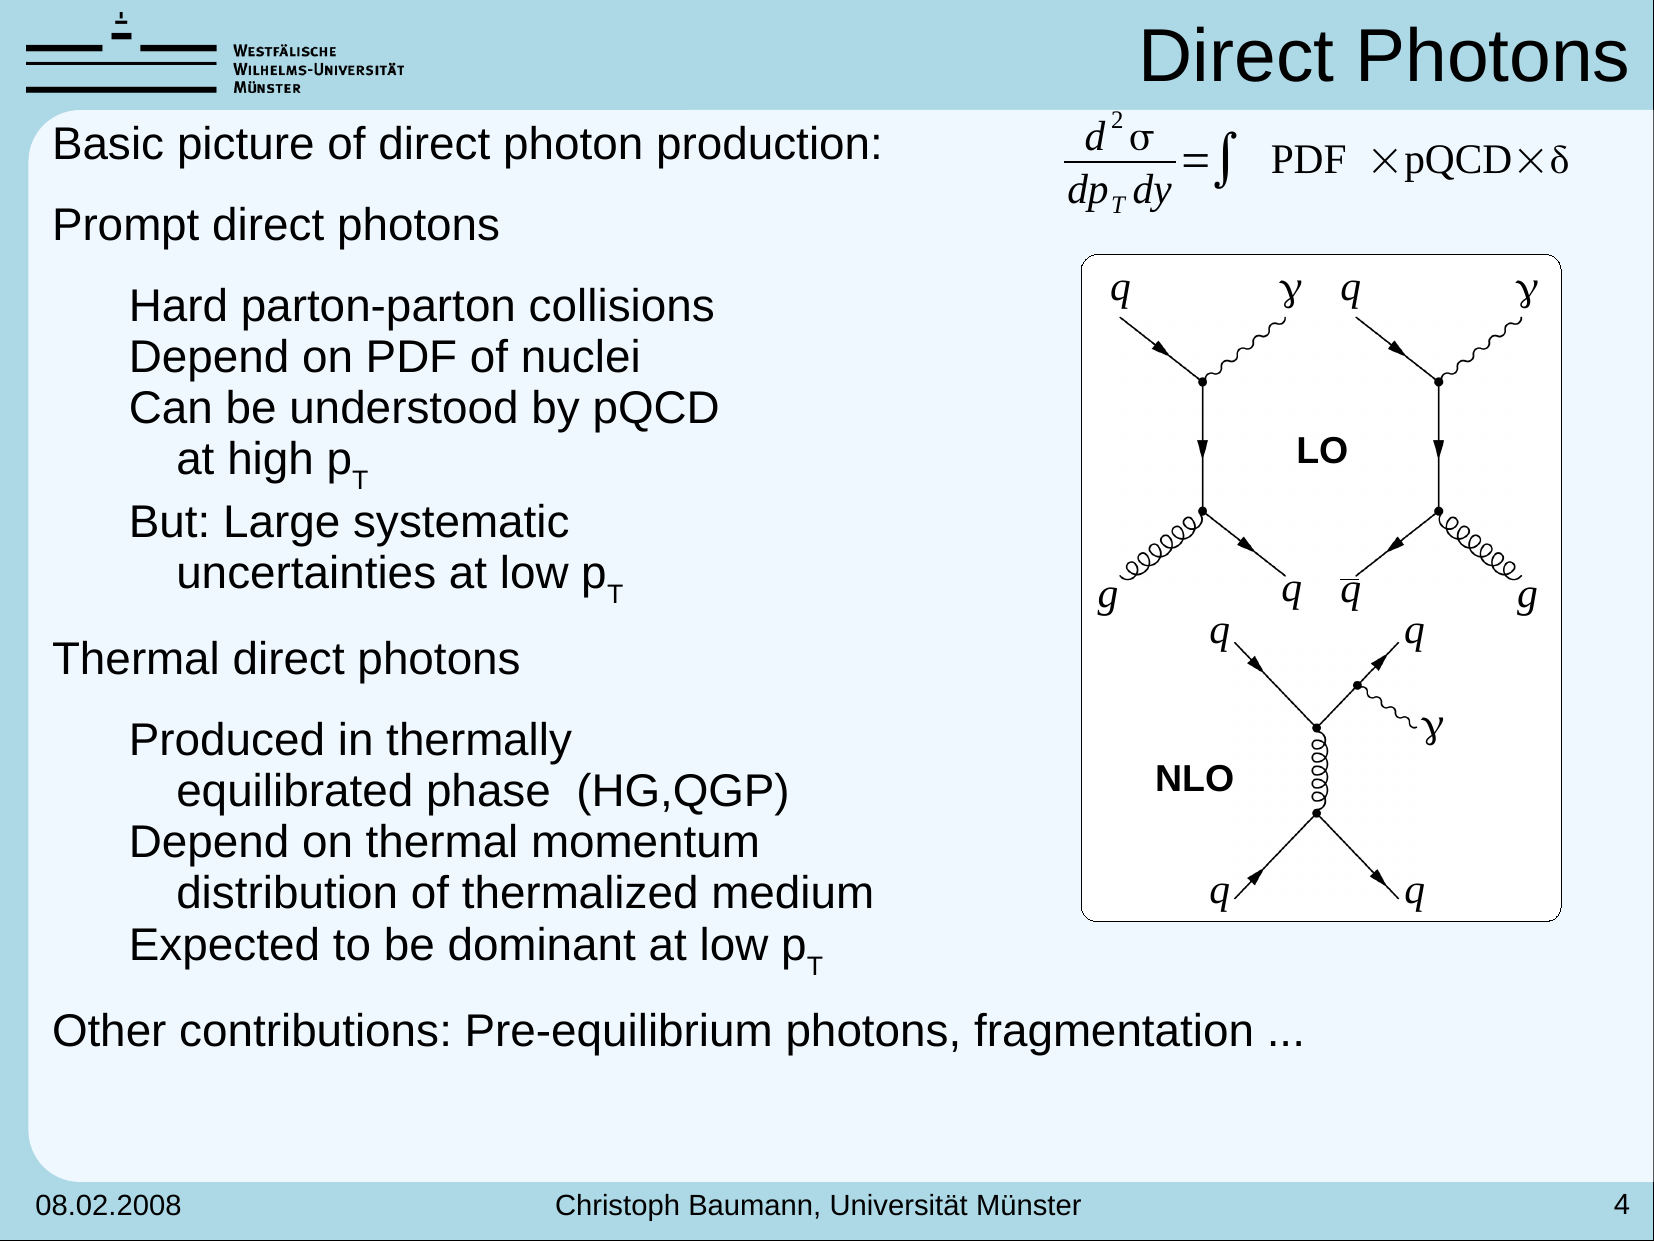

# Direct Photons
Basic picture of direct photon production:
Prompt direct photons
Hard parton-parton collisions
Depend on PDF of nuclei
Can be understood by pQCD
at high pT
But: Large systematic
uncertainties at low pT
Thermal direct photons
Produced in thermally
equilibrated phase (HG,QGP)
Depend on thermal momentum
distribution of thermalized medium
Expected to be dominant at low pT
Other contributions: Pre-equilibrium photons, fragmentation ...
LO
NLO
4
08.02.2008
Christoph Baumann, Universität Münster